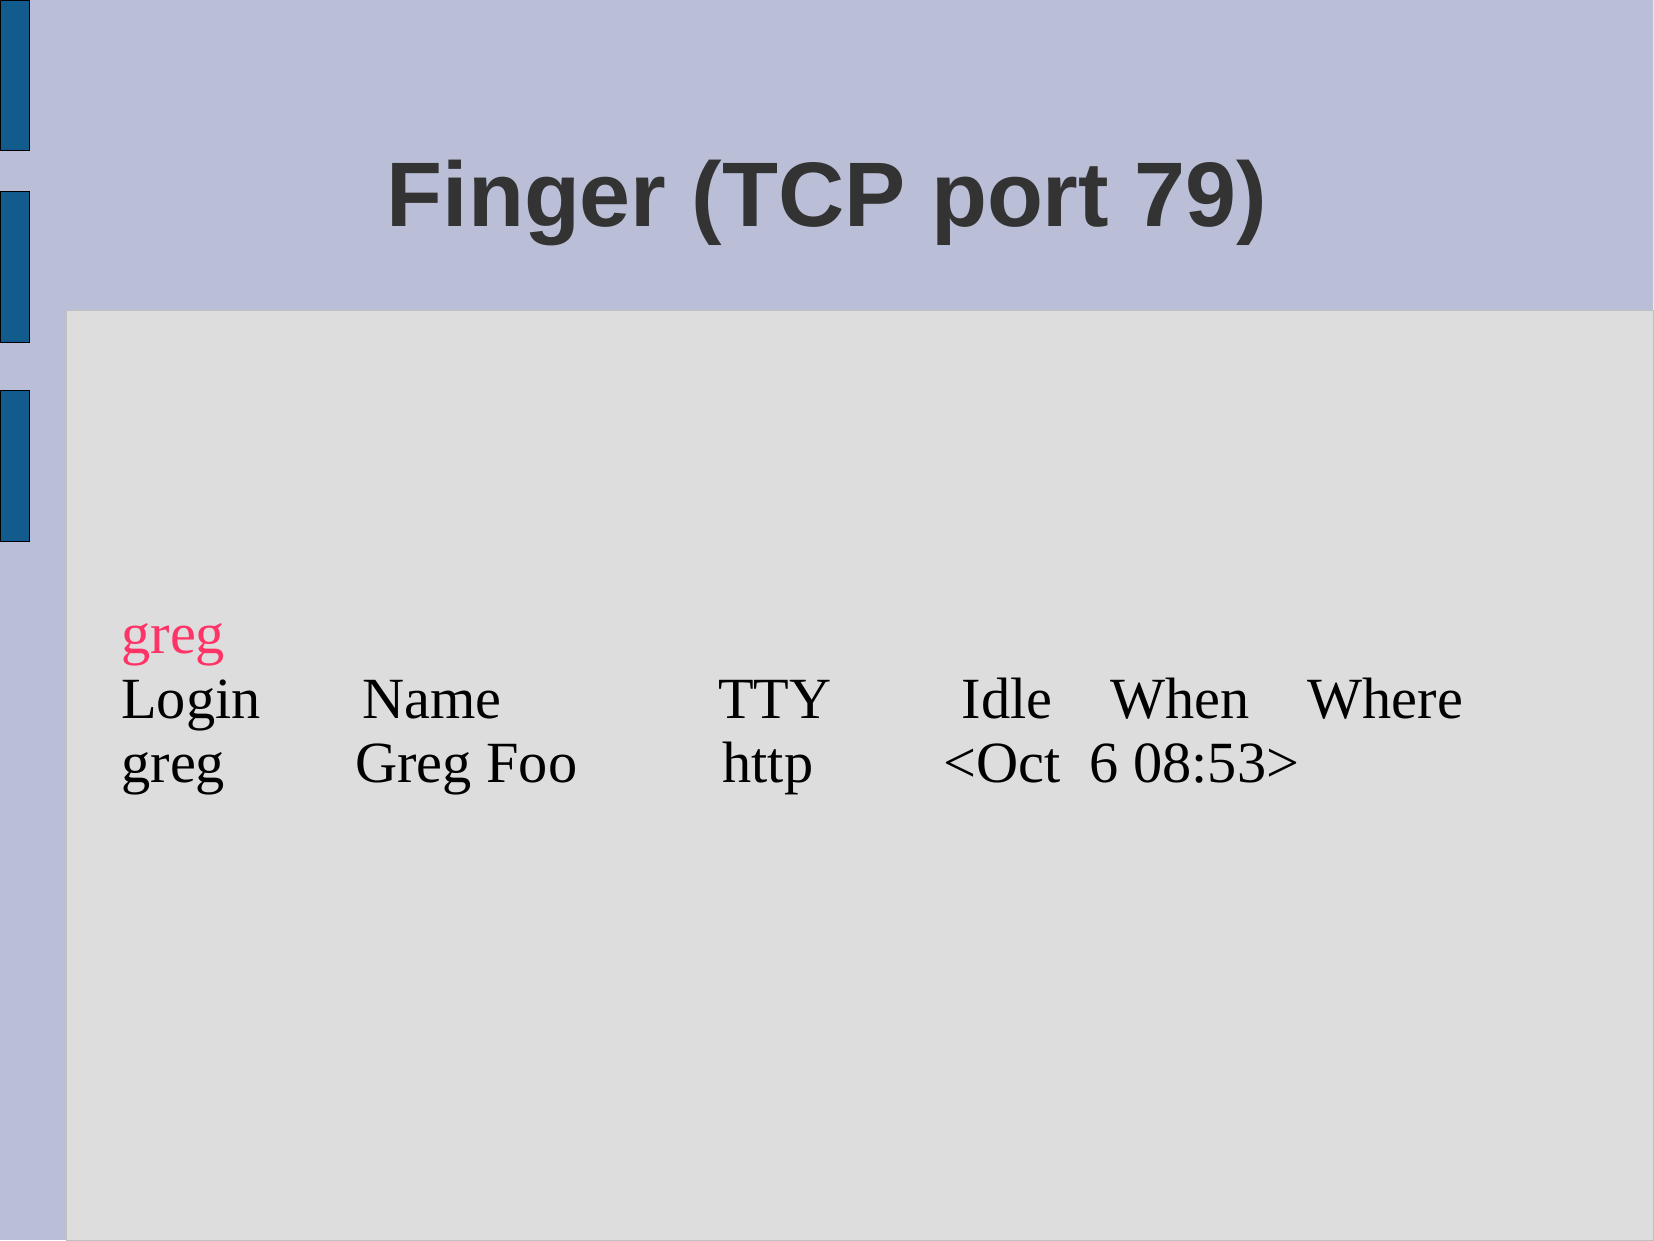

# Finger (TCP port 79)
greg
Login Name TTY Idle When Where
greg Greg Foo http <Oct 6 08:53>